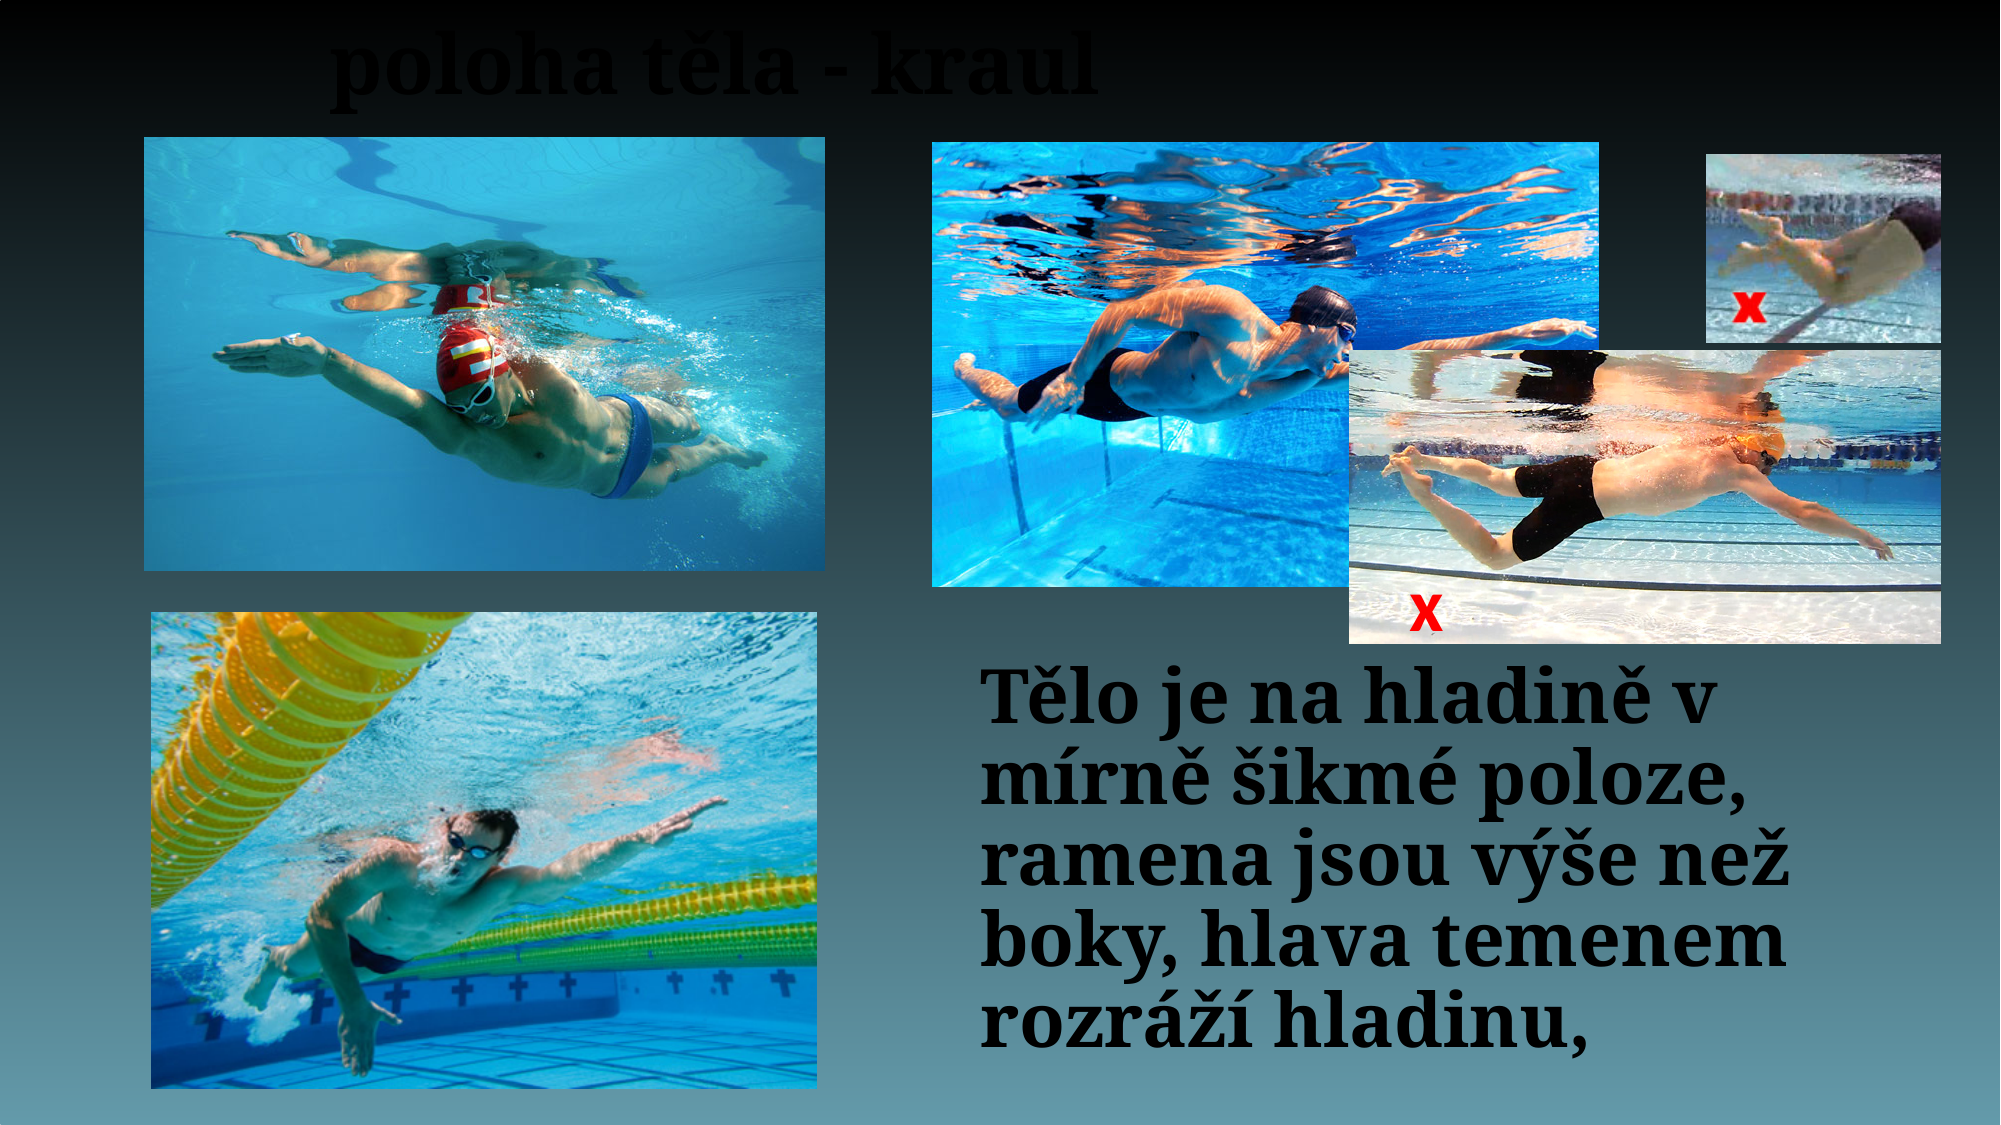

poloha těla - kraul
x
Tělo je na hladině v mírně šikmé poloze, ramena jsou výše než boky, hlava temenem rozráží hladinu,